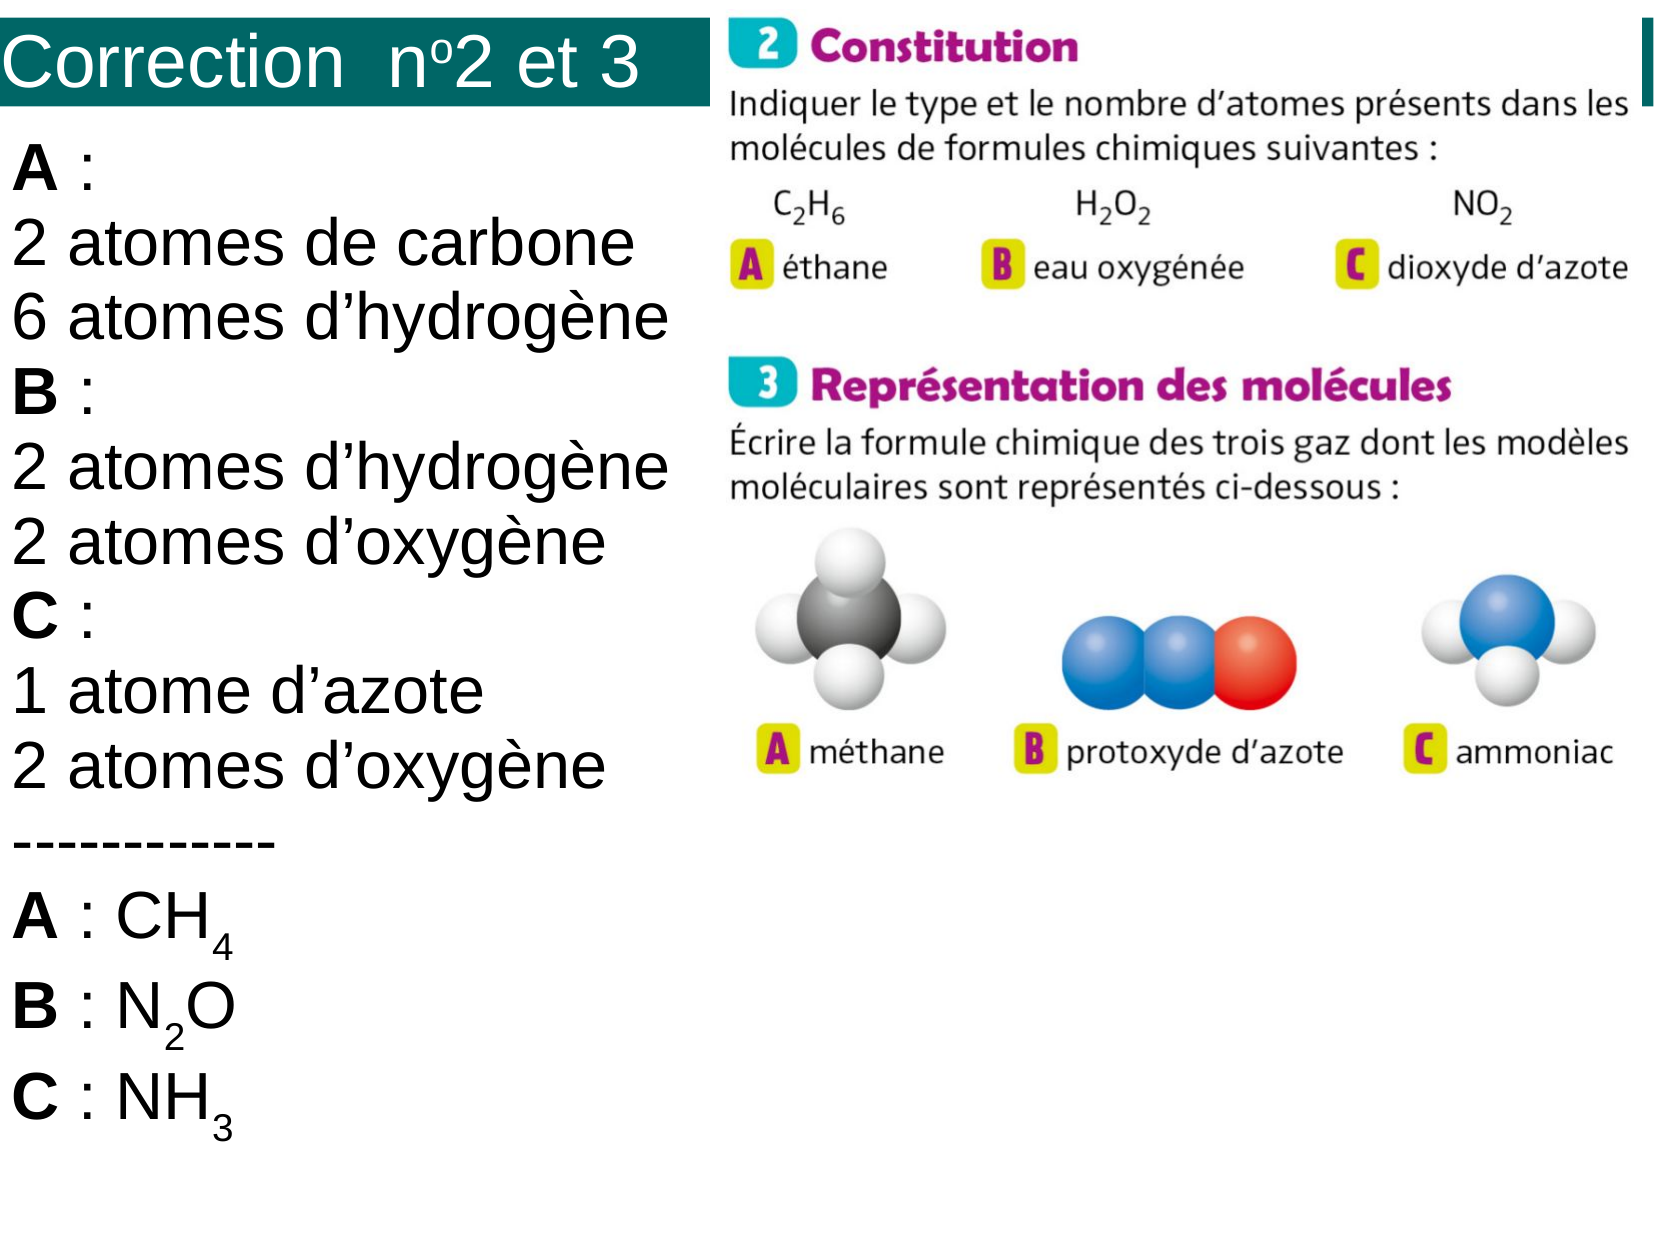

# Correction no2 et 3
A :
2 atomes de carbone
6 atomes d’hydrogène
B :
2 atomes d’hydrogène
2 atomes d’oxygène
C :
1 atome d’azote
2 atomes d’oxygène
------------
A : CH4
B : N2O
C : NH3